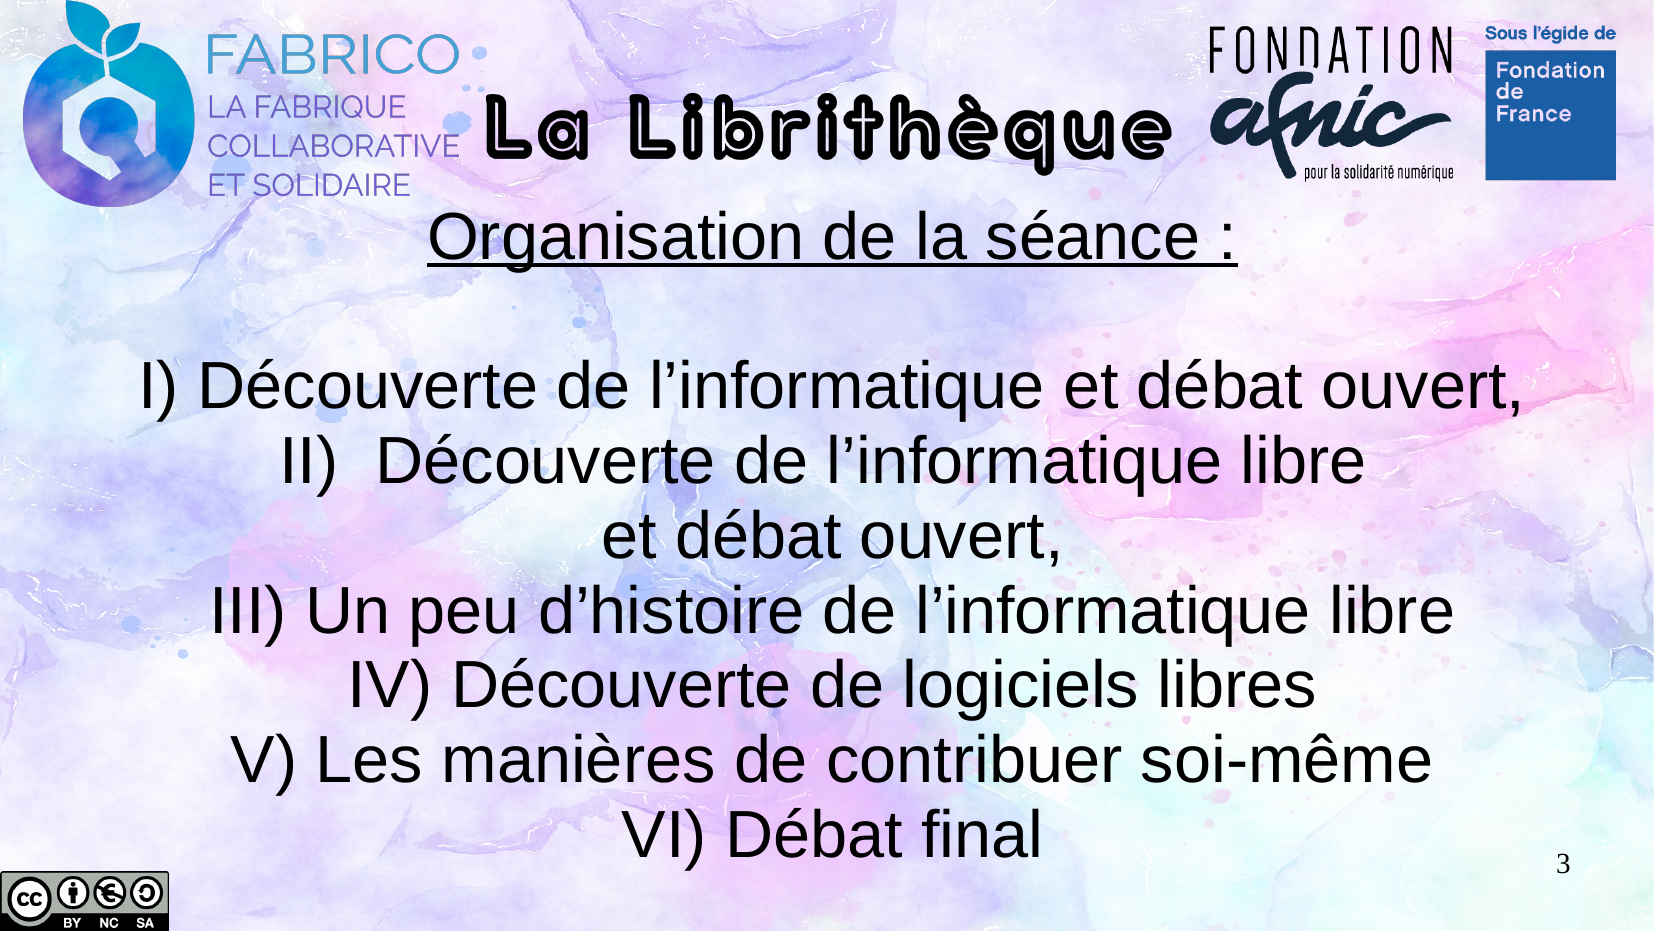

# Organisation de la séance :
I) Découverte de l’informatique et débat ouvert,
II) Découverte de l’informatique libre
et débat ouvert,
III) Un peu d’histoire de l’informatique libre
IV) Découverte de logiciels libres
V) Les manières de contribuer soi-même
VI) Débat final
3